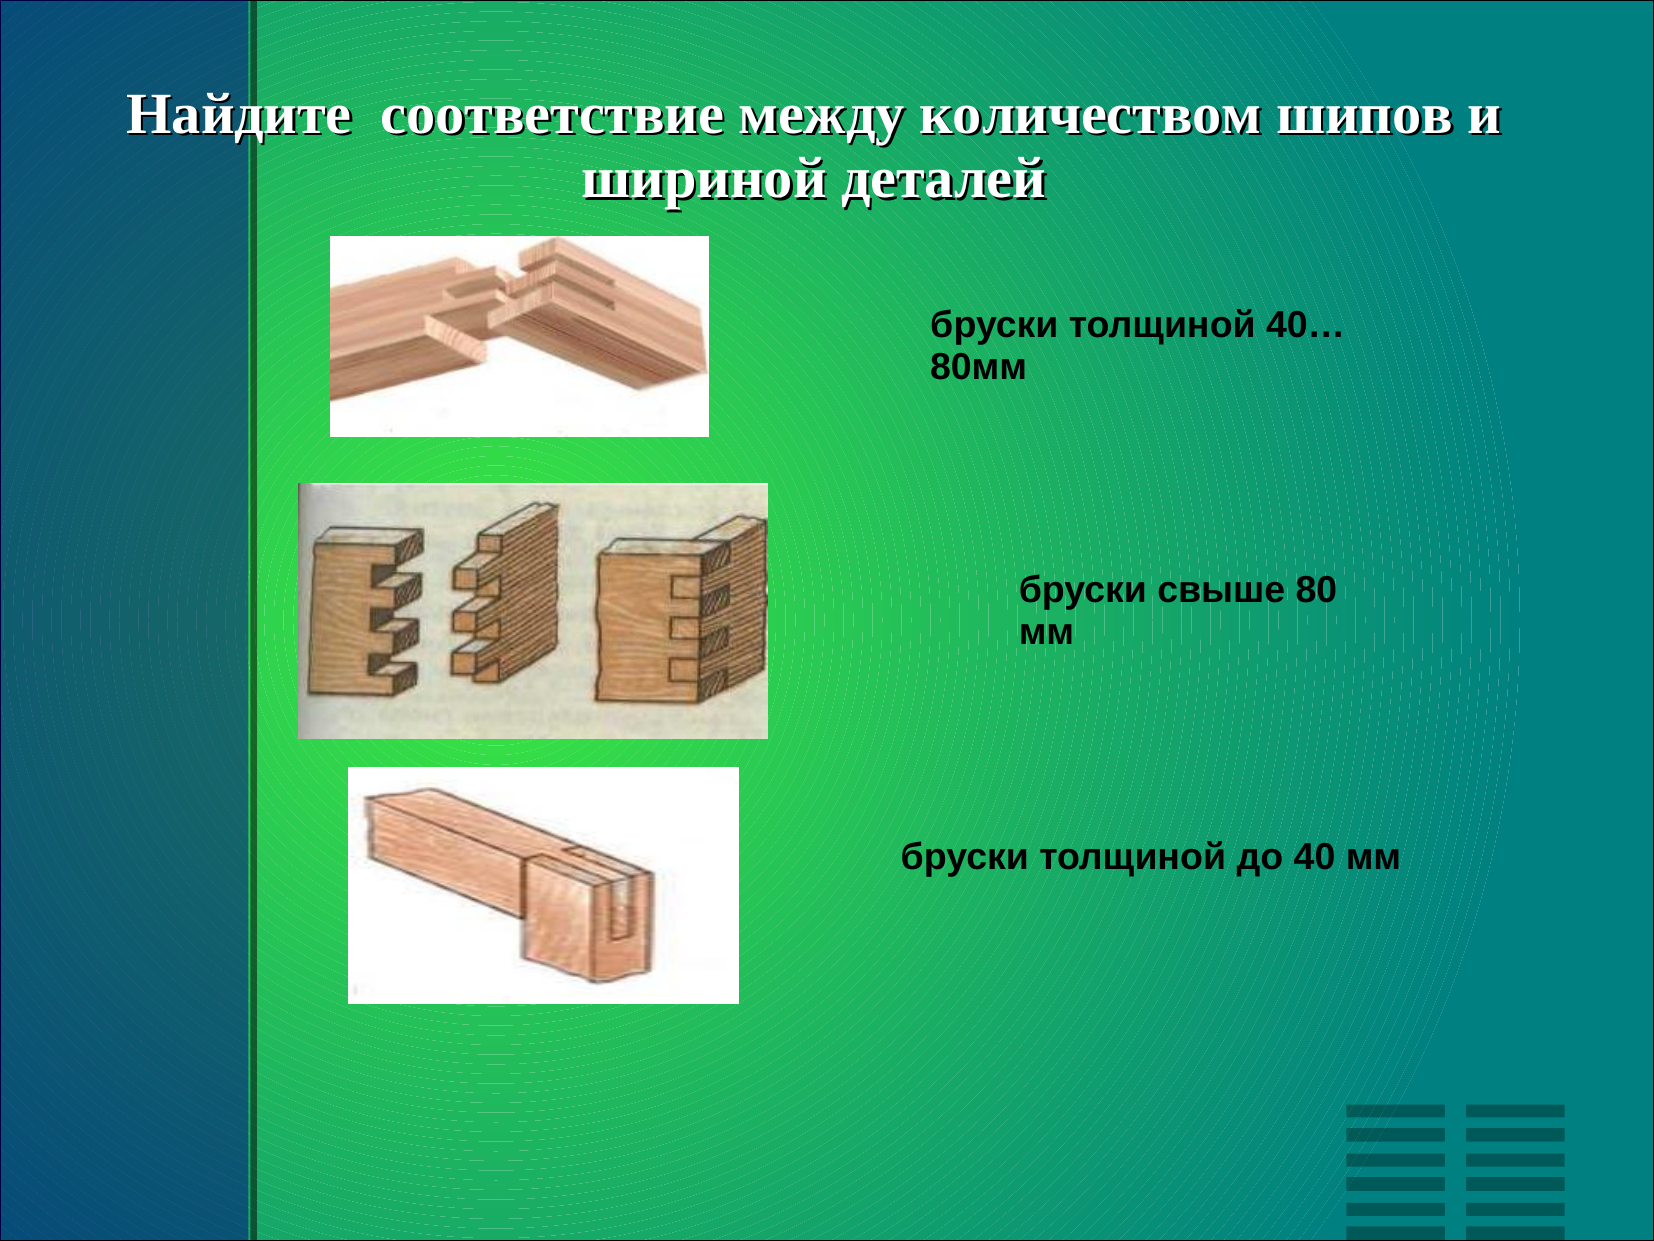

Найдите соответствие между количеством шипов и шириной деталей
бруски толщиной 40…80мм
бруски свыше 80 мм
бруски толщиной до 40 мм